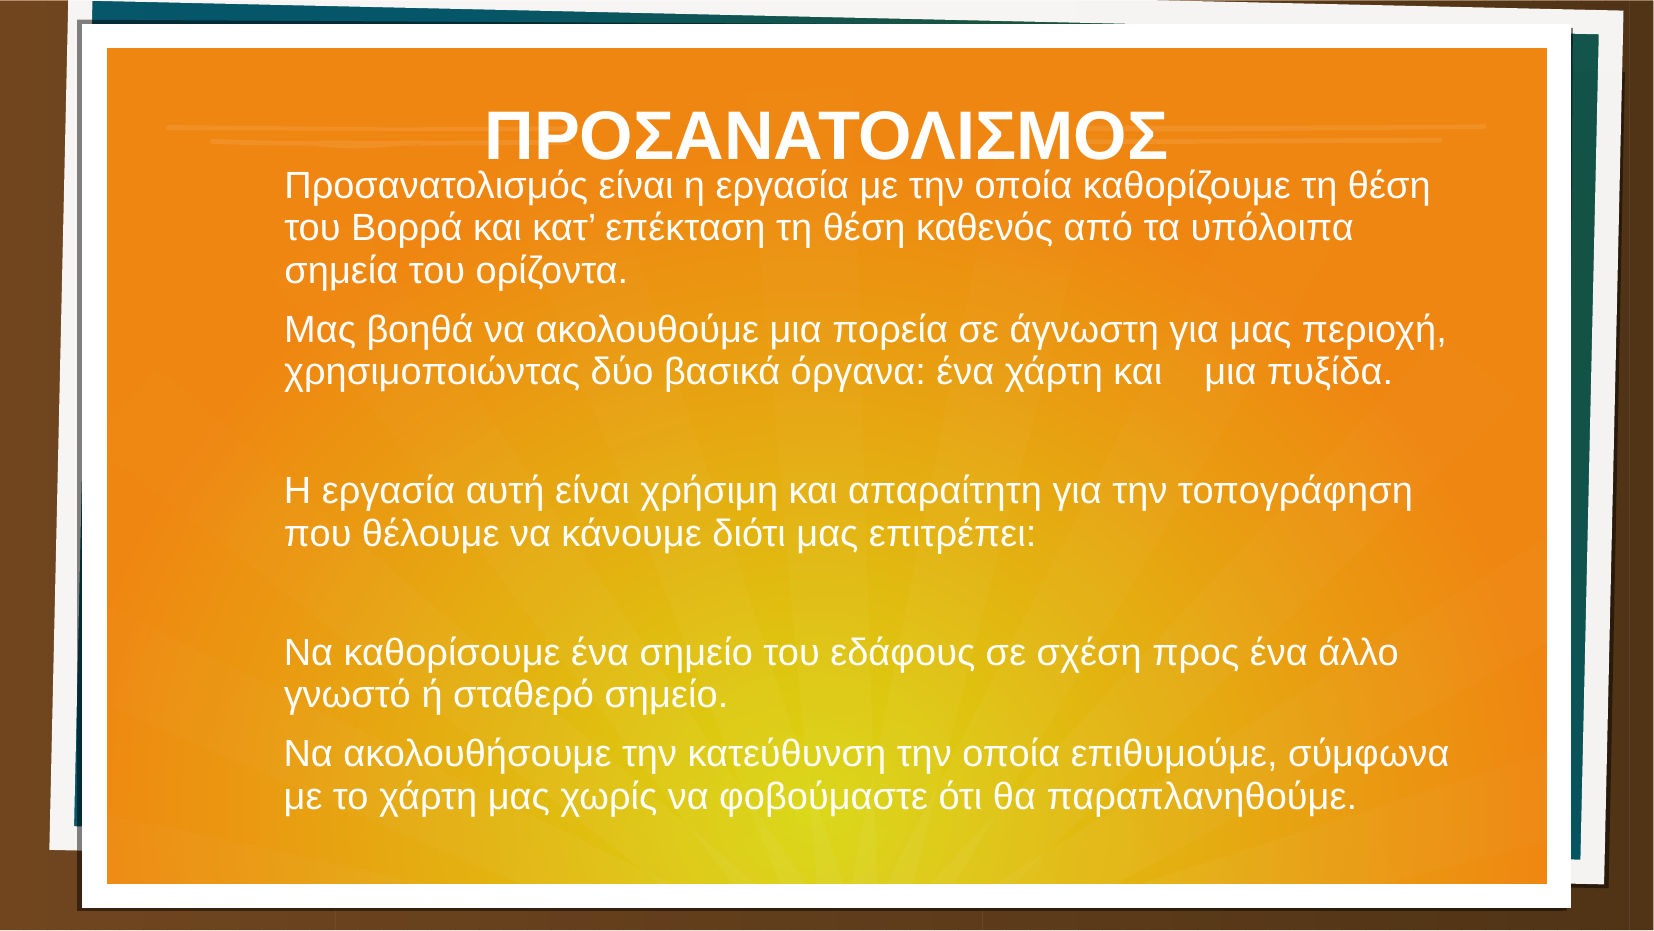

# ΠΡΟΣΑΝΑΤΟΛΙΣΜΟΣ
Προσανατολισμός είναι η εργασία με την οποία καθορίζουμε τη θέση του Βορρά και κατ’ επέκταση τη θέση καθενός από τα υπόλοιπα σημεία του ορίζοντα.
Μας βοηθά να ακολουθούμε μια πορεία σε άγνωστη για μας περιοχή, χρησιμοποιώντας δύο βασικά όργανα: ένα χάρτη και μια πυξίδα.
Η εργασία αυτή είναι χρήσιμη και απαραίτητη για την τοπογράφηση που θέλουμε να κάνουμε διότι μας επιτρέπει:
Να καθορίσουμε ένα σημείο του εδάφους σε σχέση προς ένα άλλο γνωστό ή σταθερό σημείο.
Να ακολουθήσουμε την κατεύθυνση την οποία επιθυμούμε, σύμφωνα με το χάρτη μας χωρίς να φοβούμαστε ότι θα παραπλανηθούμε.